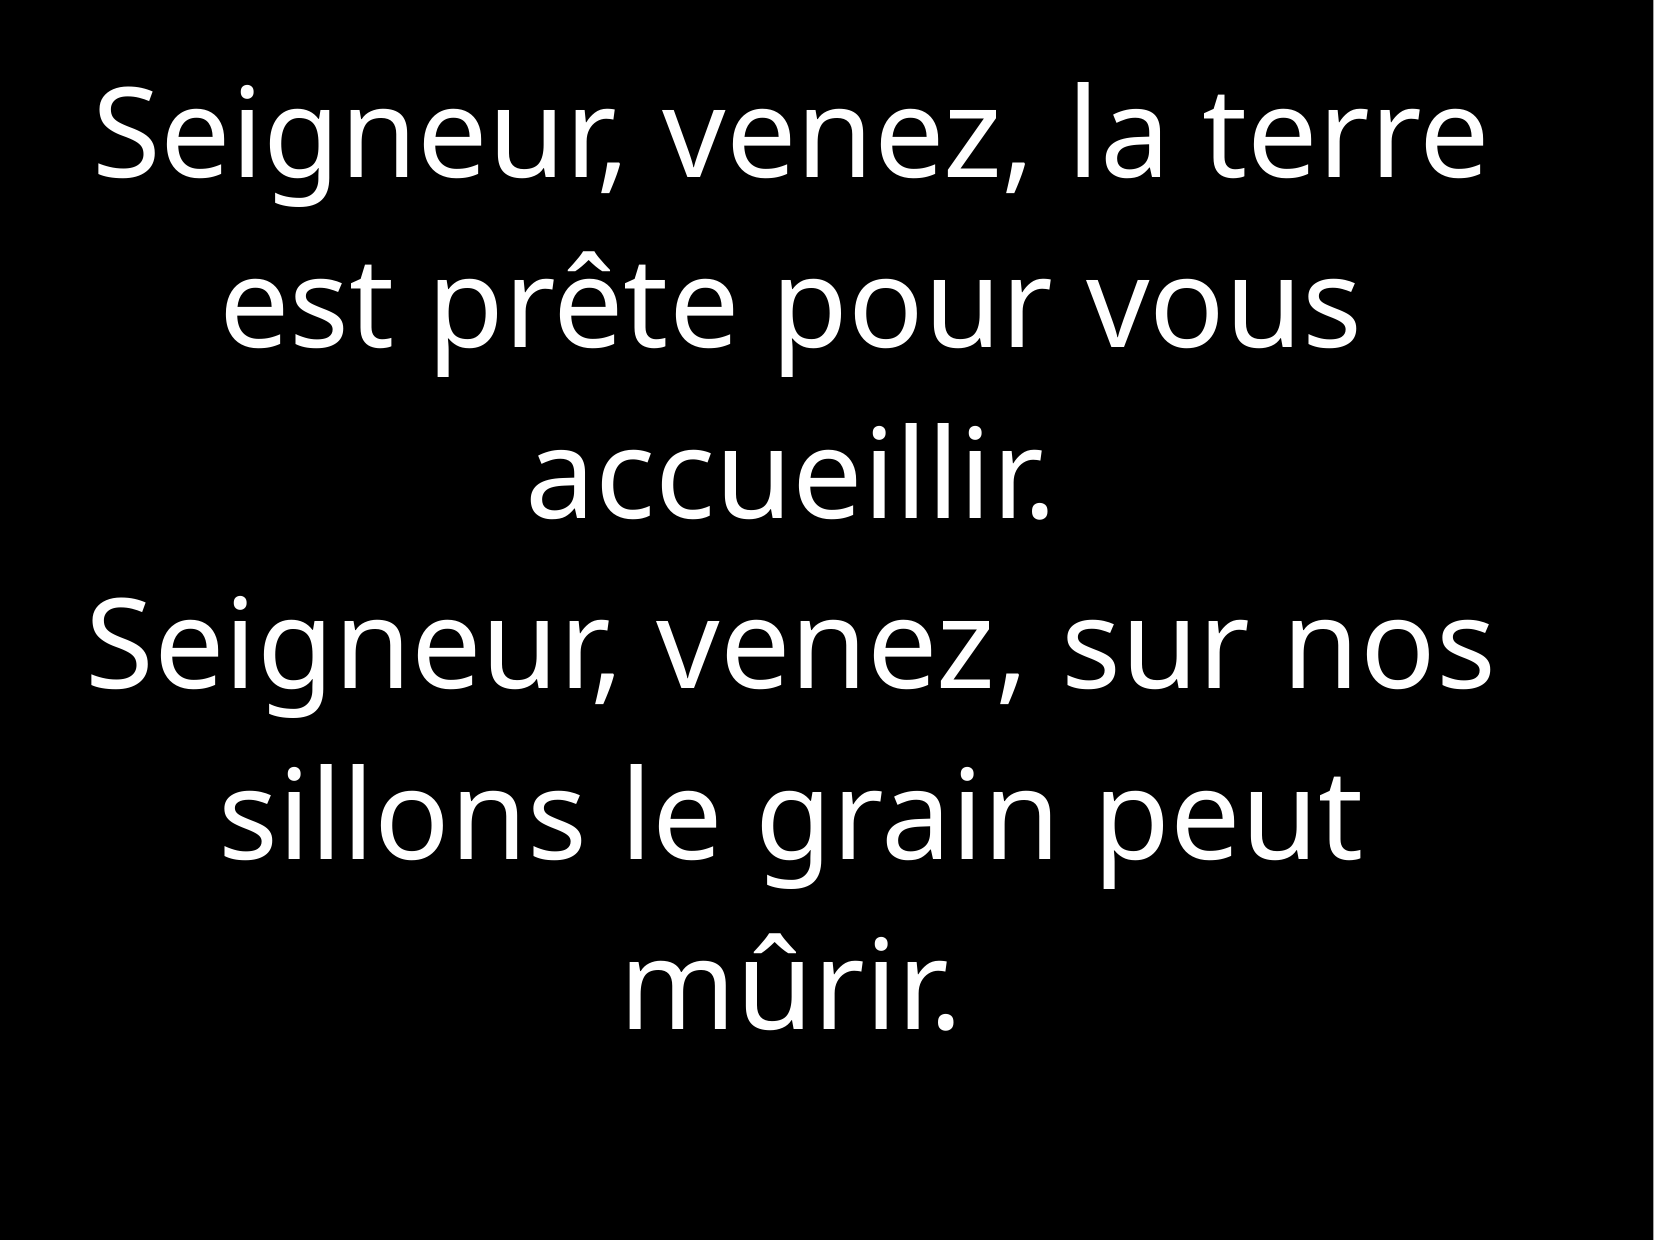

# Seigneur, venez, la terre est prête pour vous accueillir.
Seigneur, venez, sur nos sillons le grain peut mûrir.